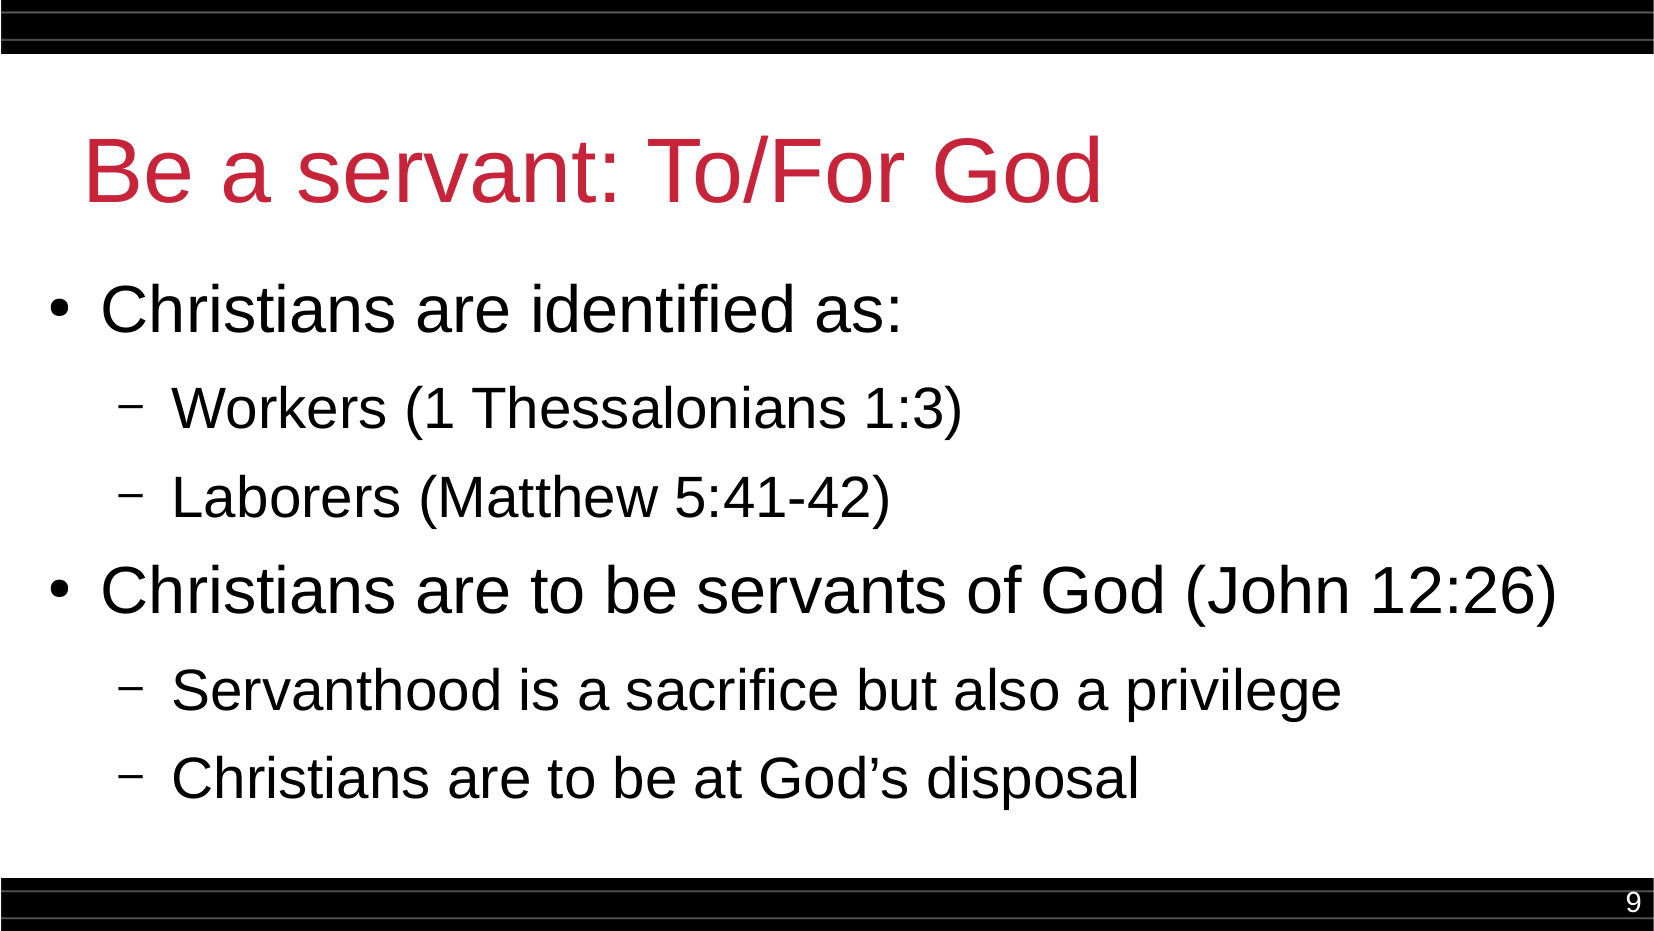

# Be a servant: To/For God
Christians are identified as:
Workers (1 Thessalonians 1:3)
Laborers (Matthew 5:41-42)
Christians are to be servants of God (John 12:26)
Servanthood is a sacrifice but also a privilege
Christians are to be at God’s disposal